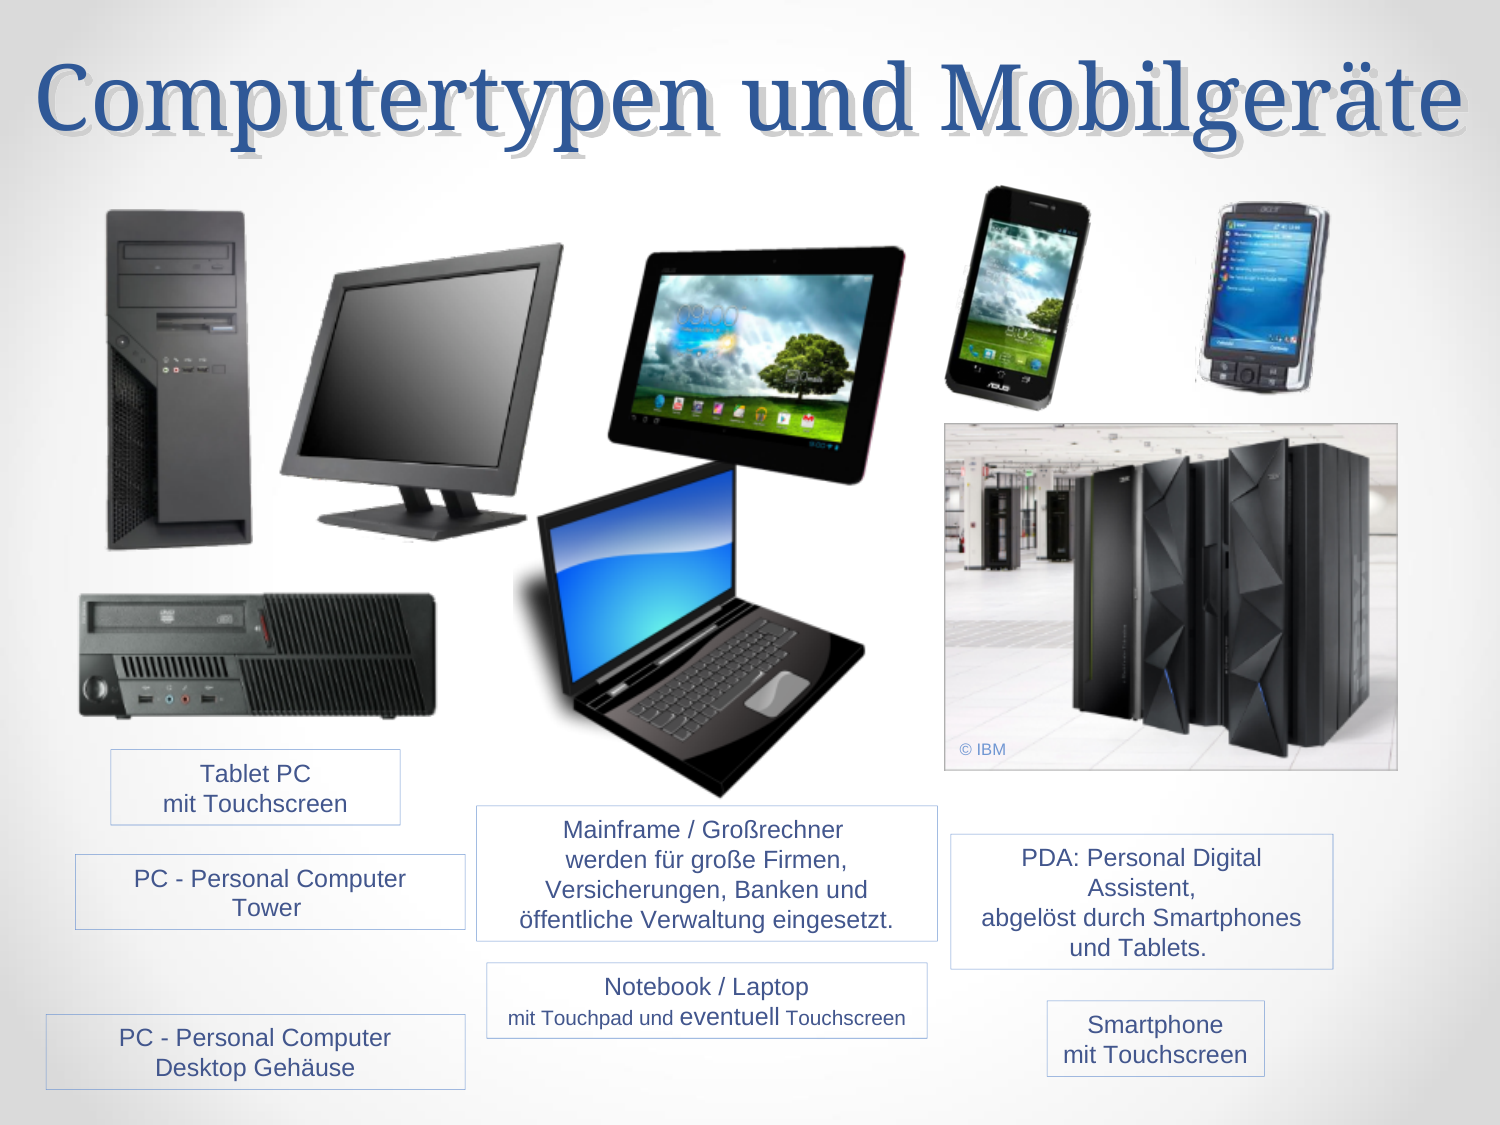

# Computertypen und Mobilgeräte
© IBM
Tablet PC
mit Touchscreen
Mainframe / Großrechner
werden für große Firmen, Versicherungen, Banken und öffentliche Verwaltung eingesetzt.
PDA: Personal Digital Assistent,
abgelöst durch Smartphones und Tablets.
PC - Personal Computer
Tower
Notebook / Laptop
mit Touchpad und eventuell Touchscreen
Smartphone
mit Touchscreen
PC - Personal Computer
Desktop Gehäuse